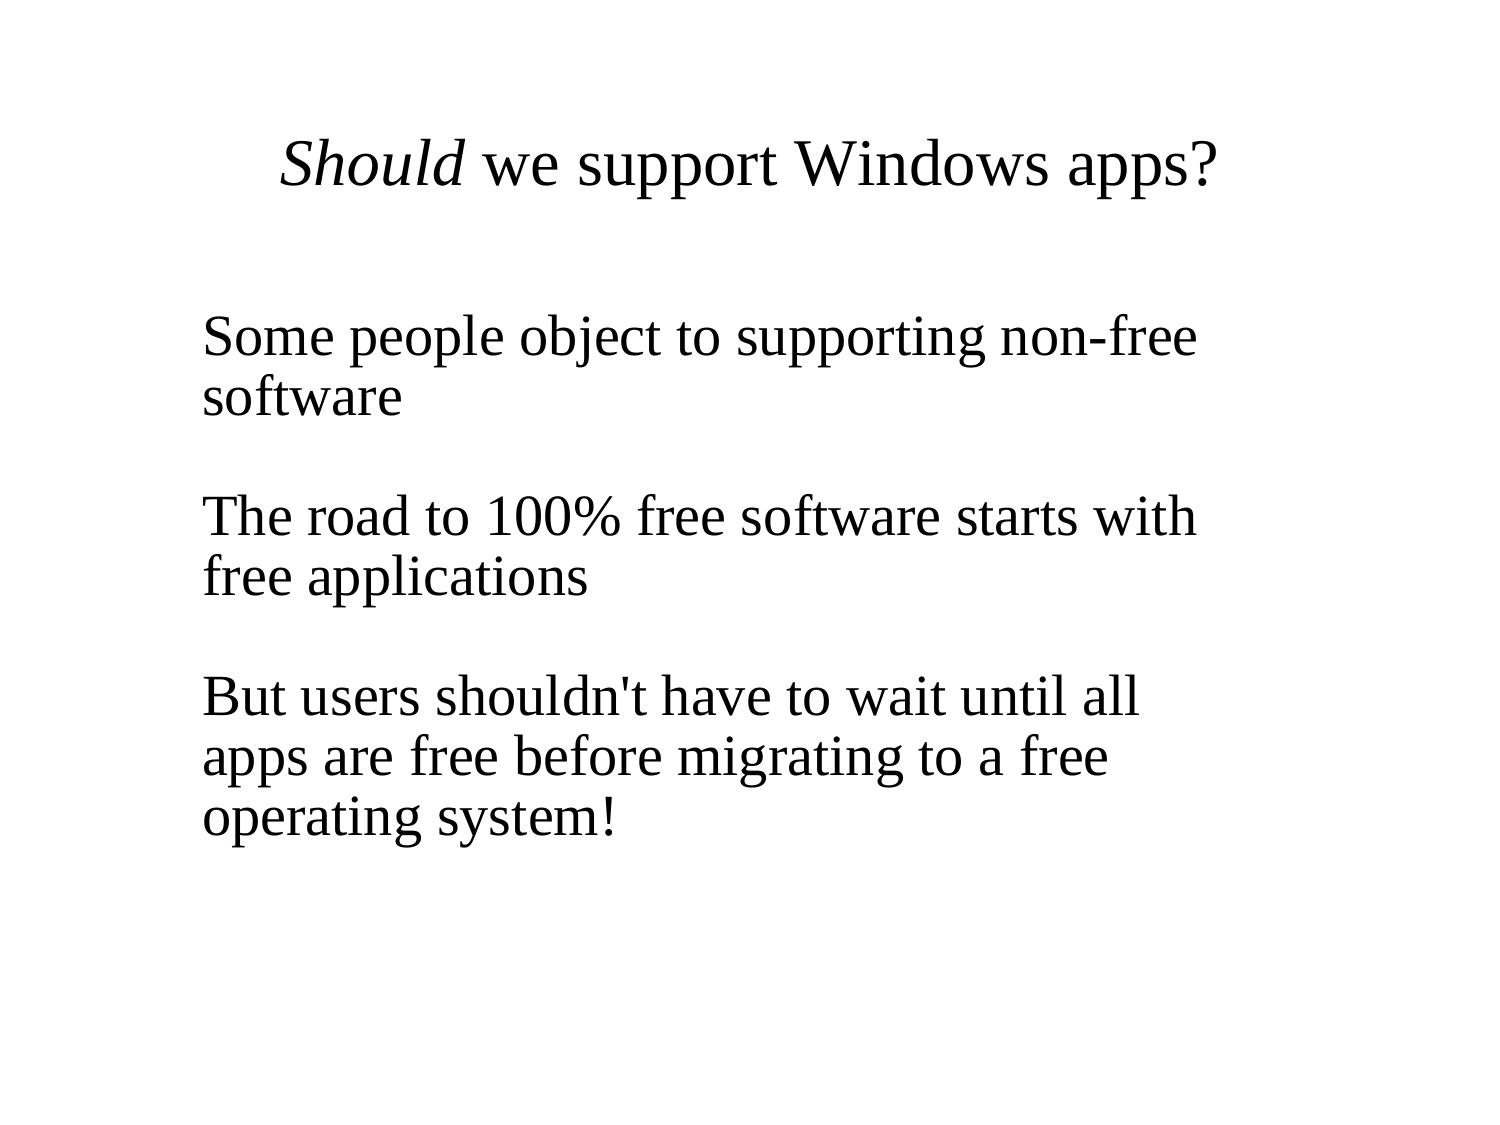

# Should we support Windows apps?
Some people object to supporting non-free software
The road to 100% free software starts with free applications
But users shouldn't have to wait until all apps are free before migrating to a free operating system!